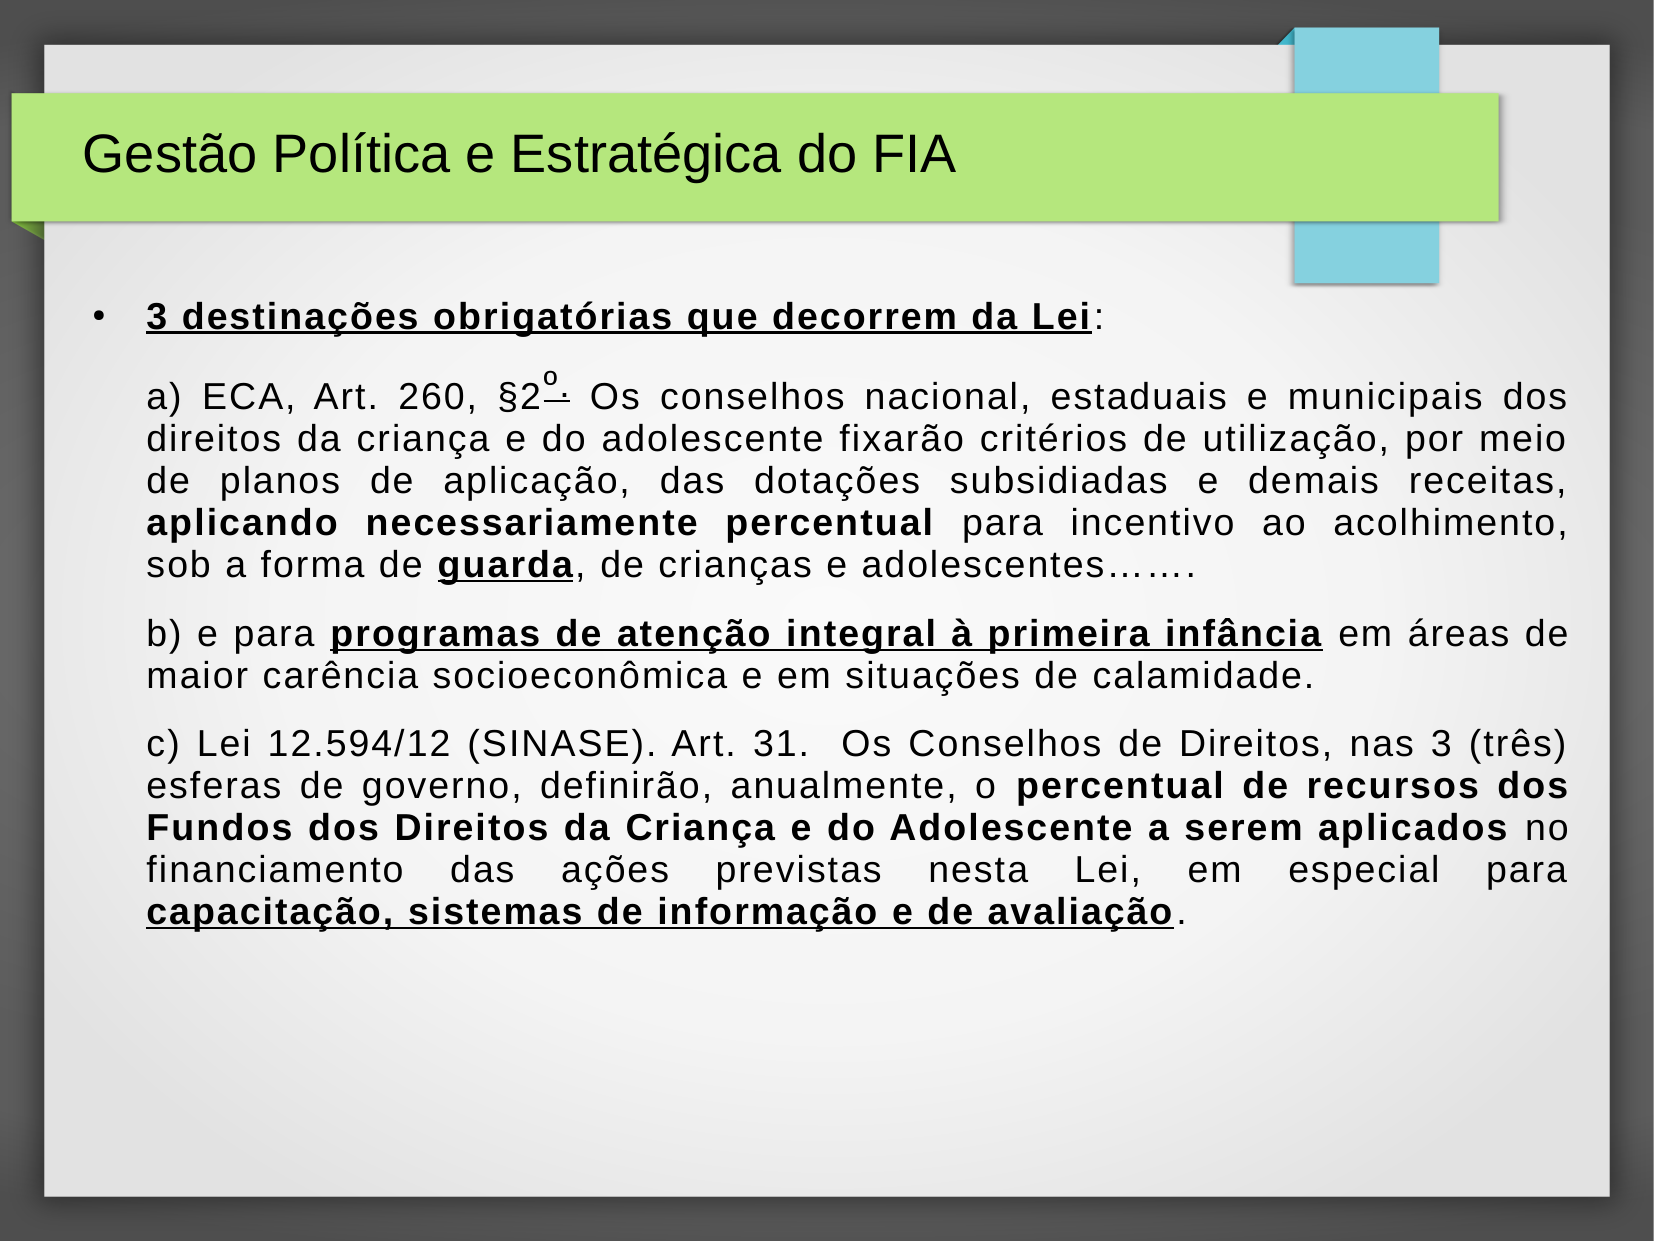

# Gestão Política e Estratégica do FIA
3 destinações obrigatórias que decorrem da Lei:
a) ECA, Art. 260, §2º. Os conselhos nacional, estaduais e municipais dos direitos da criança e do adolescente fixarão critérios de utilização, por meio de planos de aplicação, das dotações subsidiadas e demais receitas, aplicando necessariamente percentual para incentivo ao acolhimento, sob a forma de guarda, de crianças e adolescentes…….
b) e para programas de atenção integral à primeira infância em áreas de maior carência socioeconômica e em situações de calamidade.
c) Lei 12.594/12 (SINASE). Art. 31. Os Conselhos de Direitos, nas 3 (três) esferas de governo, definirão, anualmente, o percentual de recursos dos Fundos dos Direitos da Criança e do Adolescente a serem aplicados no financiamento das ações previstas nesta Lei, em especial para capacitação, sistemas de informação e de avaliação.